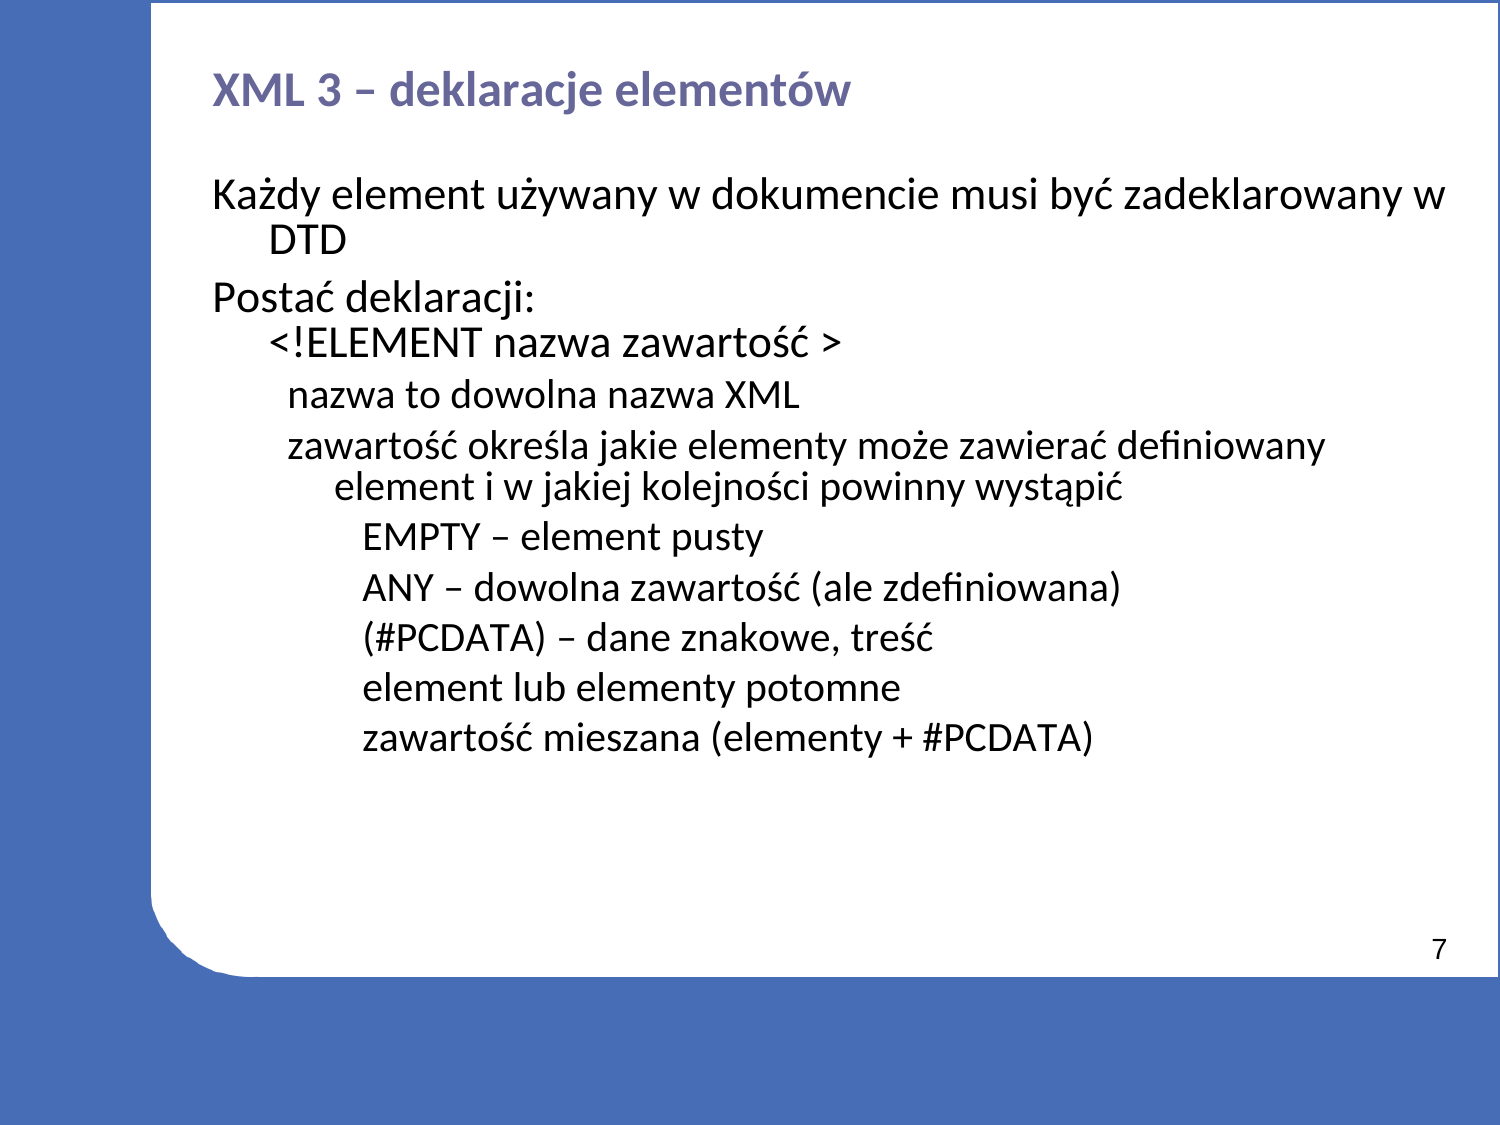

# XML 3 – deklaracje elementów
Każdy element używany w dokumencie musi być zadeklarowany w DTD
Postać deklaracji:
<!ELEMENT nazwa zawartość >
nazwa to dowolna nazwa XML
zawartość określa jakie elementy może zawierać definiowany element i w jakiej kolejności powinny wystąpić
EMPTY – element pusty
ANY – dowolna zawartość (ale zdefiniowana)
(#PCDATA) – dane znakowe, treść
element lub elementy potomne
zawartość mieszana (elementy + #PCDATA)
7